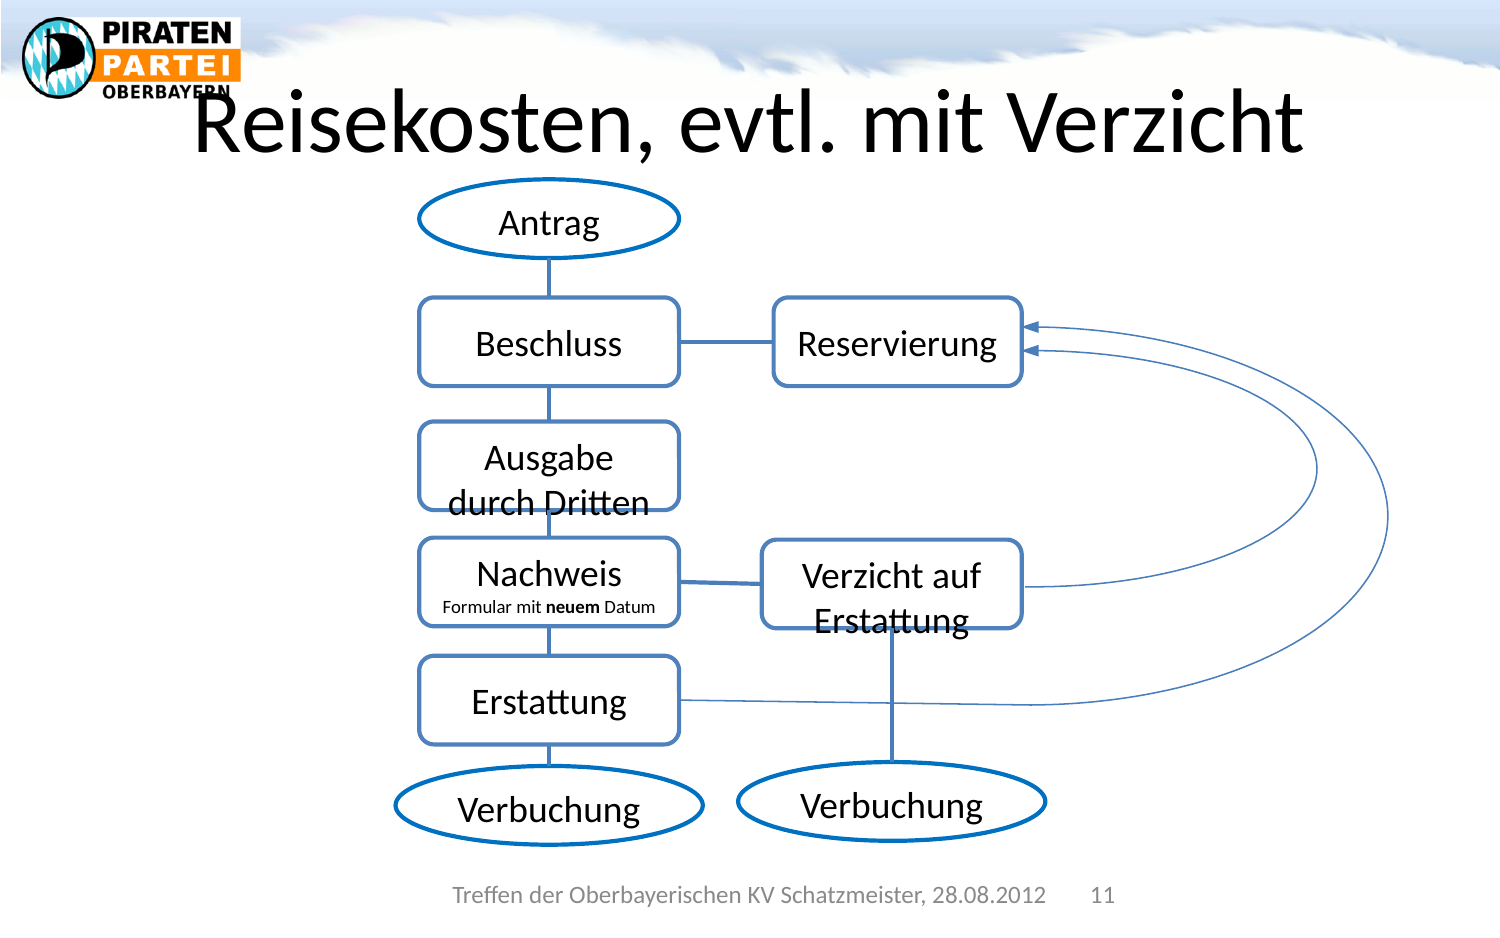

# Reisekosten, evtl. mit Verzicht
Antrag
Beschluss
Reservierung
Ausgabe
durch Dritten
Nachweis
Formular mit neuem Datum
Verzicht auf
Erstattung
Erstattung
Verbuchung
Verbuchung
Treffen der Oberbayerischen KV Schatzmeister, 28.08.2012